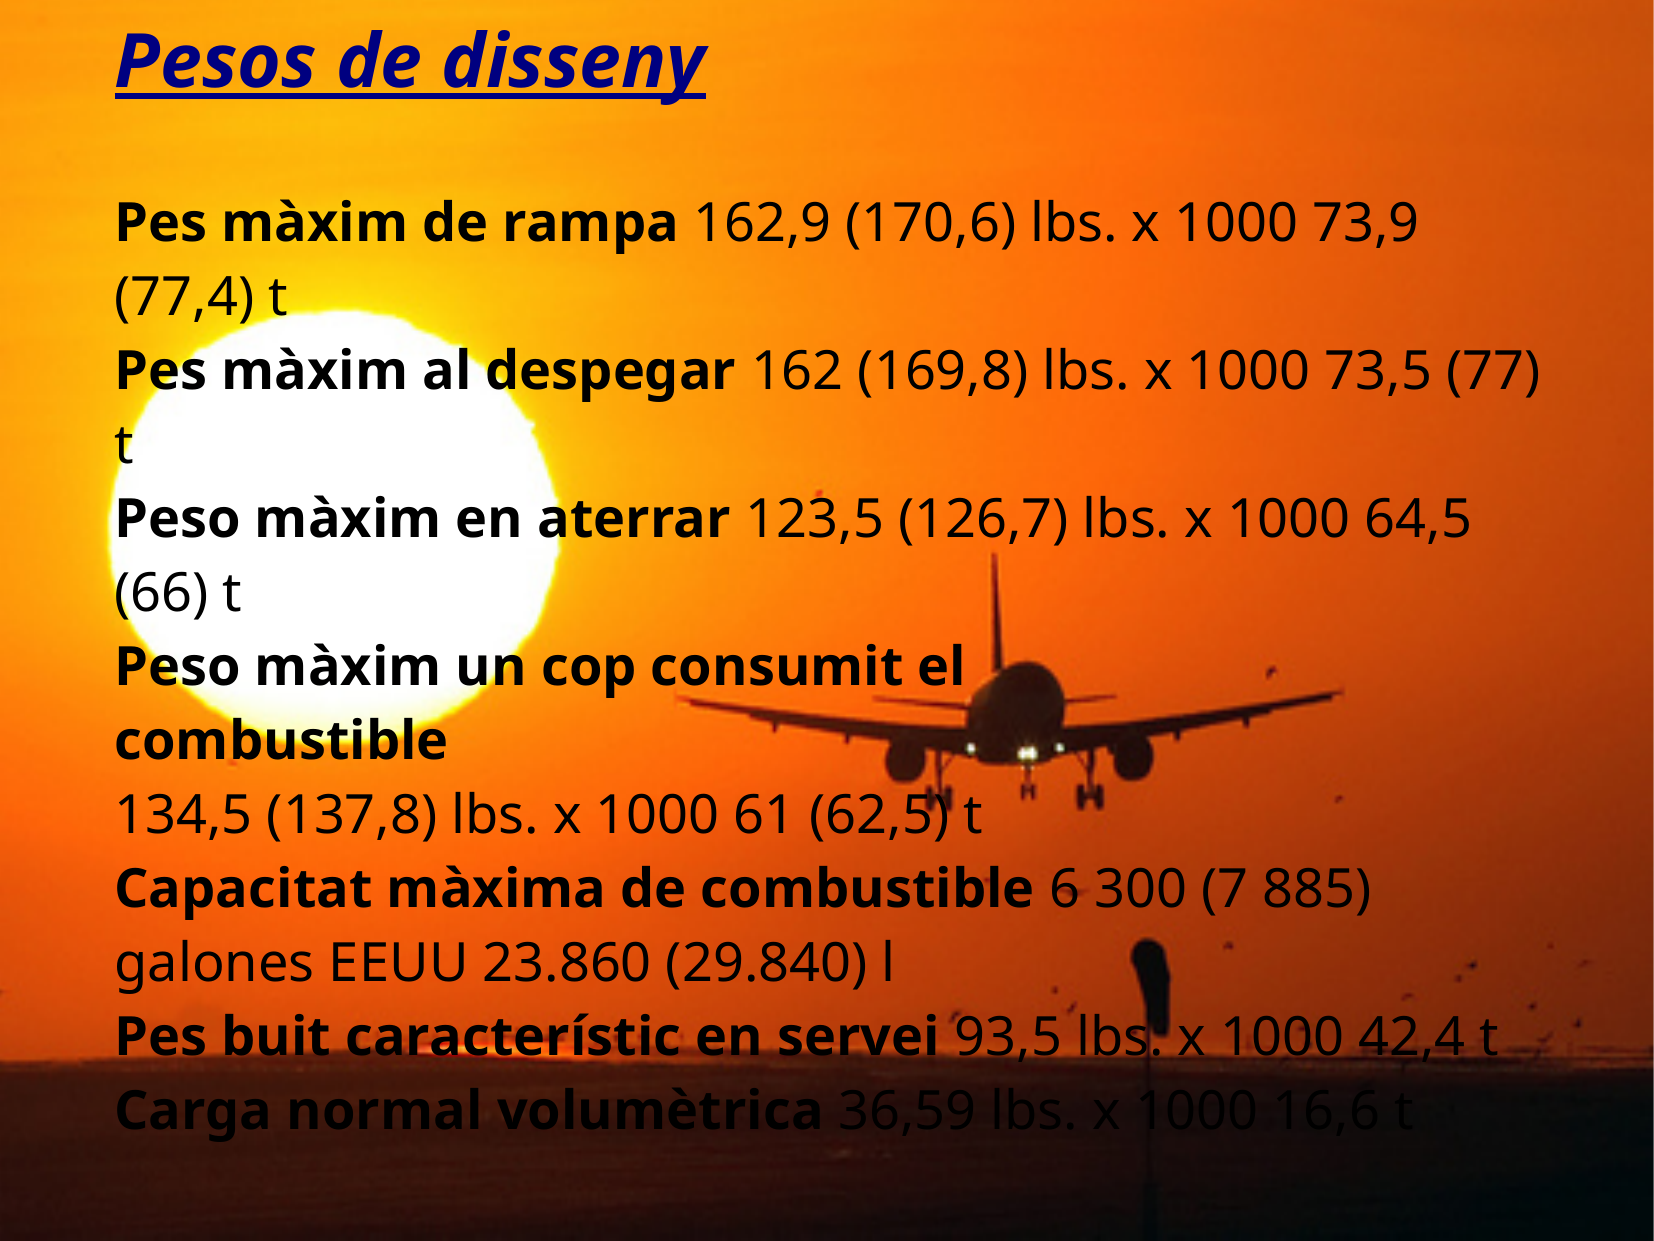

Pesos de disseny
Pes màxim de rampa 162,9 (170,6) lbs. x 1000 73,9 (77,4) t
Pes màxim al despegar 162 (169,8) lbs. x 1000 73,5 (77) t
Peso màxim en aterrar 123,5 (126,7) lbs. x 1000 64,5 (66) t
Peso màxim un cop consumit el
combustible
134,5 (137,8) lbs. x 1000 61 (62,5) t
Capacitat màxima de combustible 6 300 (7 885) galones EEUU 23.860 (29.840) l
Pes buit característic en servei 93,5 lbs. x 1000 42,4 t
Carga normal volumètrica 36,59 lbs. x 1000 16,6 t